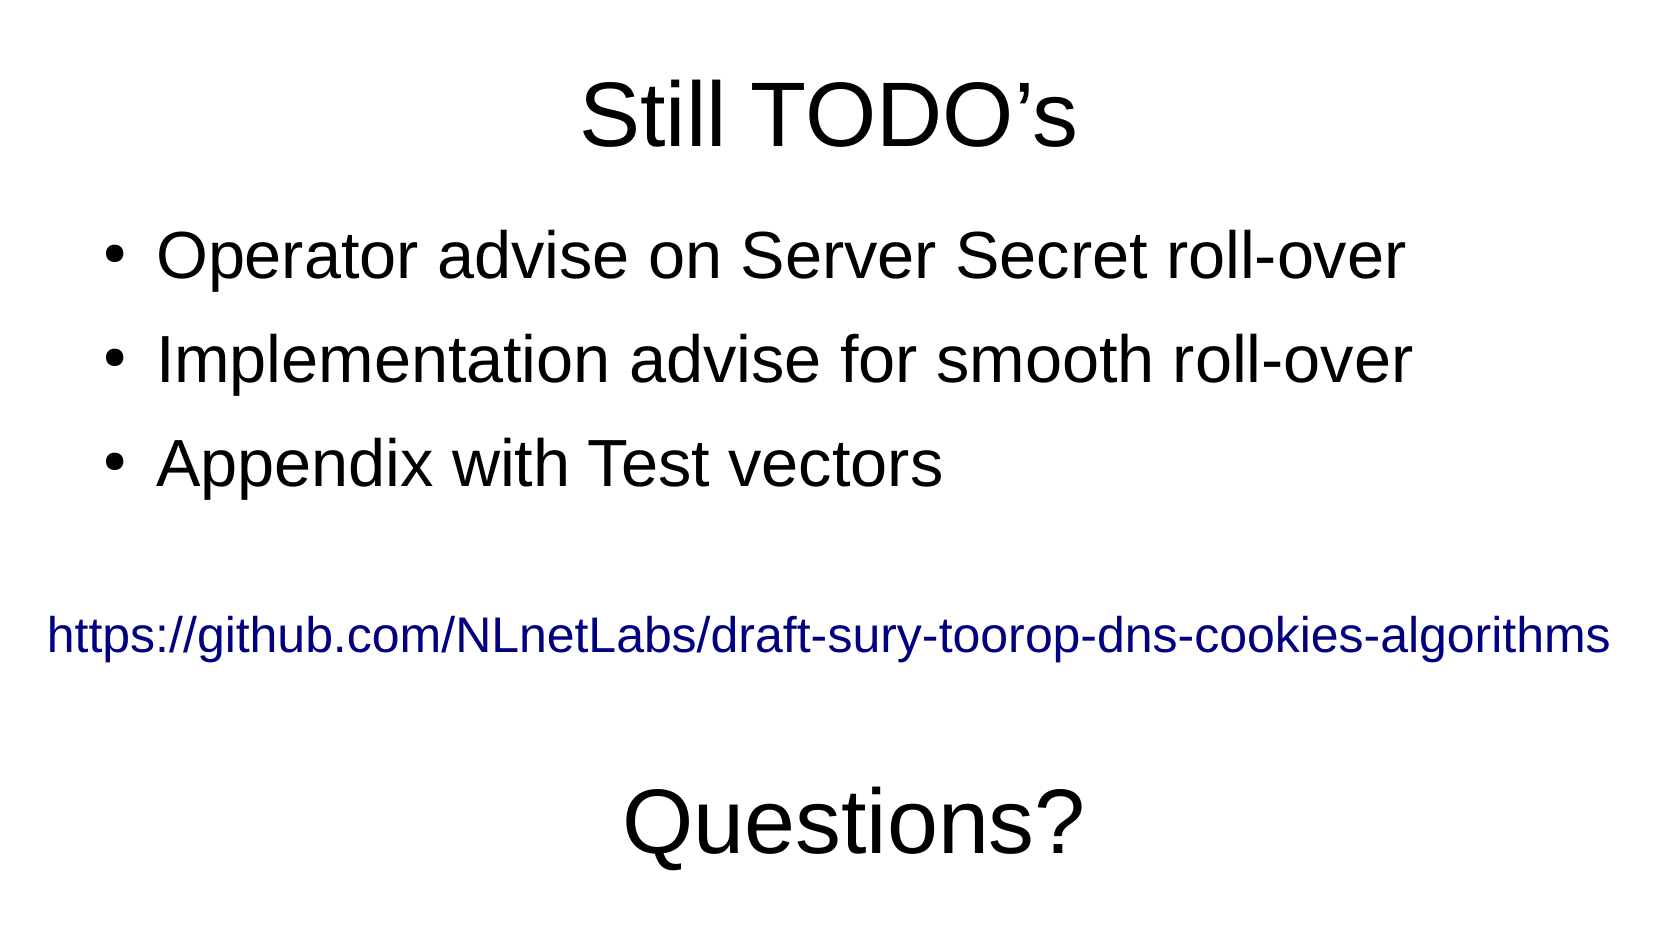

# Still TODO’s
Operator advise on Server Secret roll-over
Implementation advise for smooth roll-over
Appendix with Test vectors
https://github.com/NLnetLabs/draft-sury-toorop-dns-cookies-algorithms
Questions?